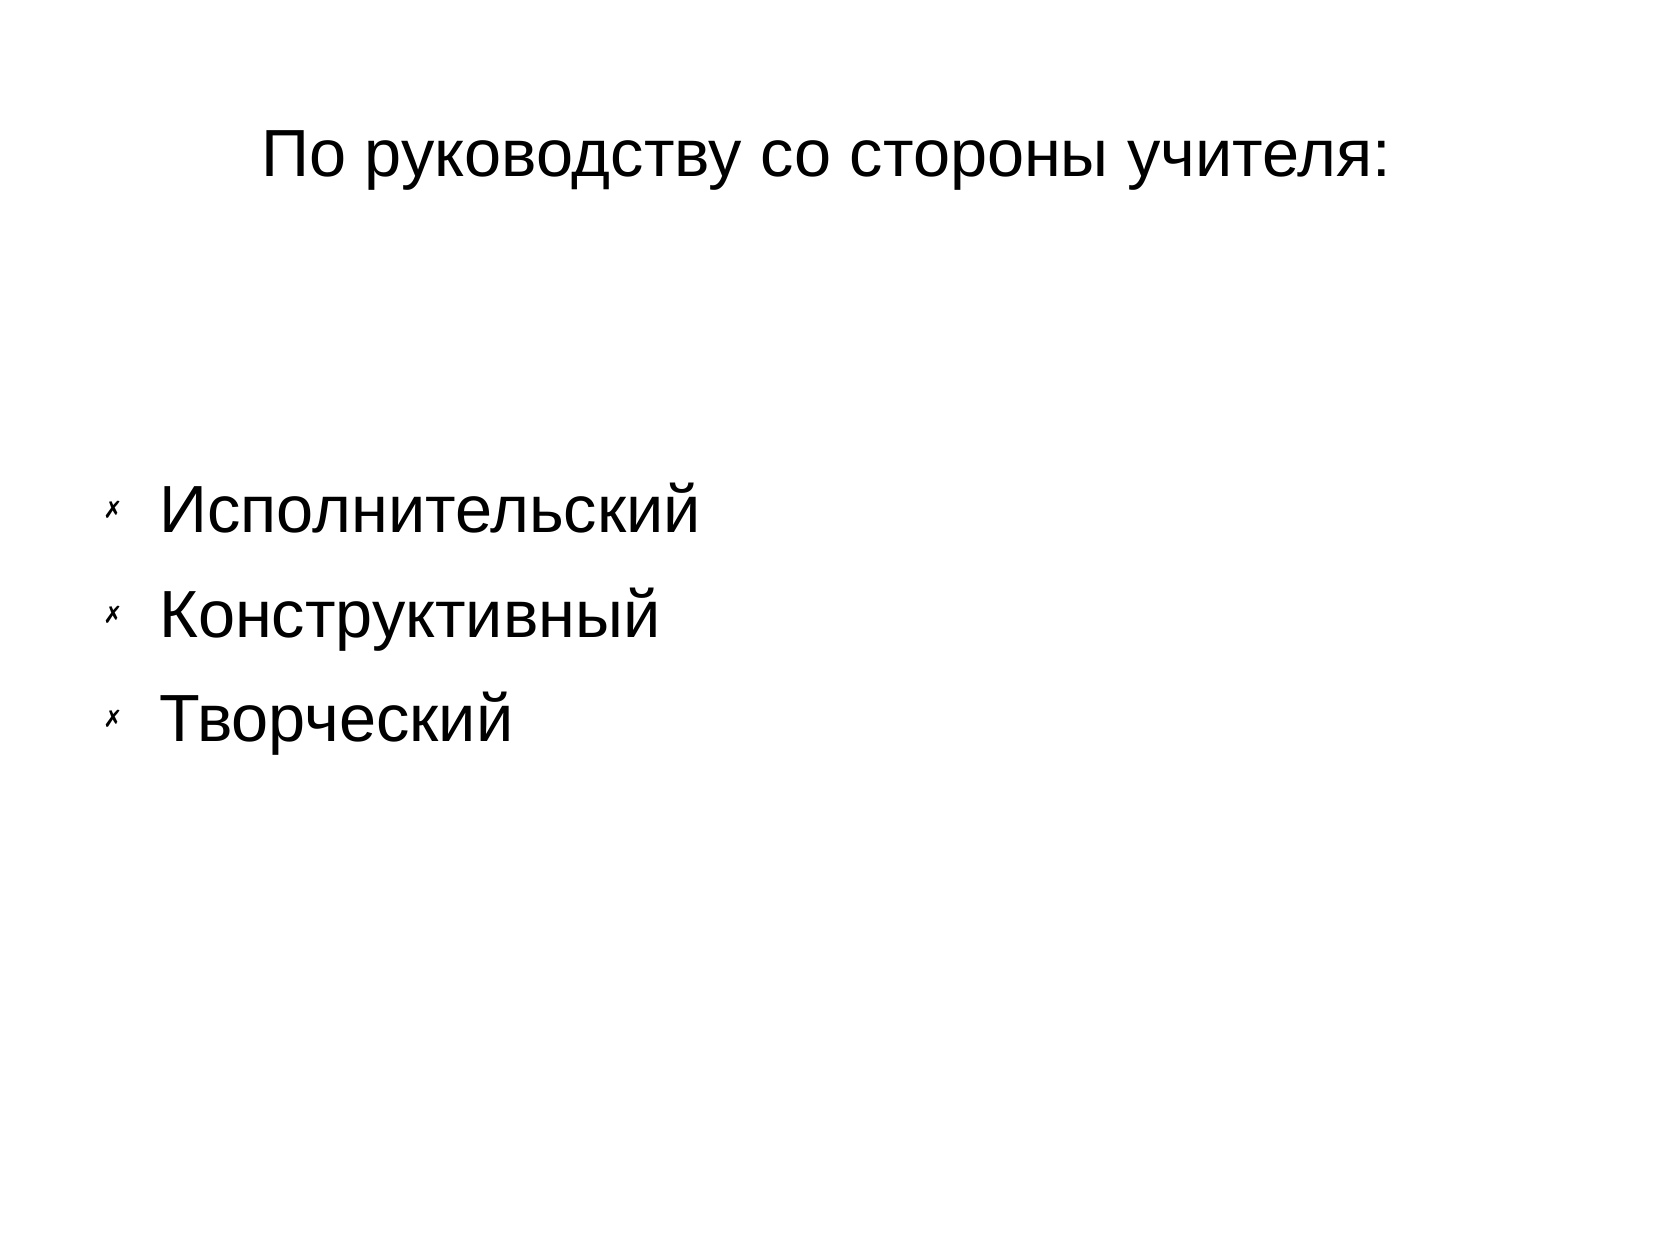

# По руководству со стороны учителя:
Исполнительский
Конструктивный
Творческий